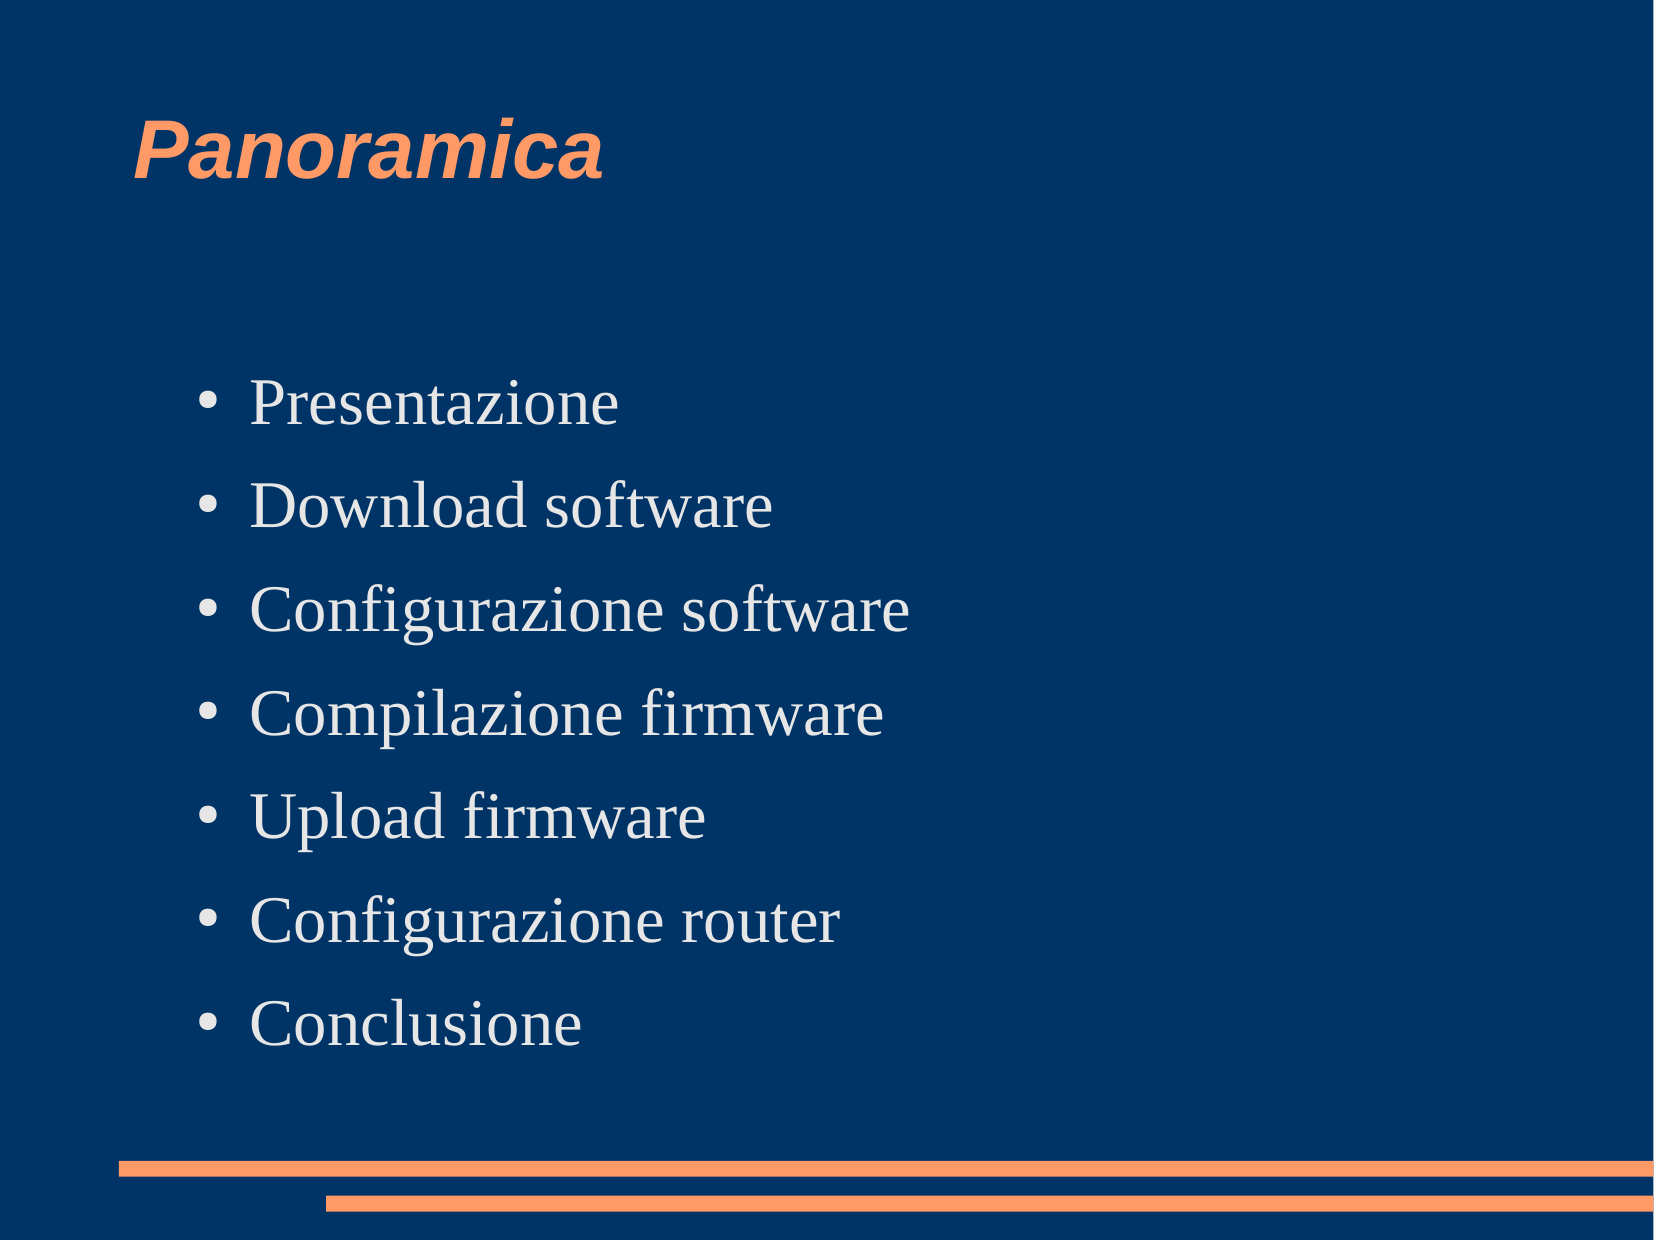

# Panoramica
Presentazione
Download software
Configurazione software
Compilazione firmware
Upload firmware
Configurazione router
Conclusione